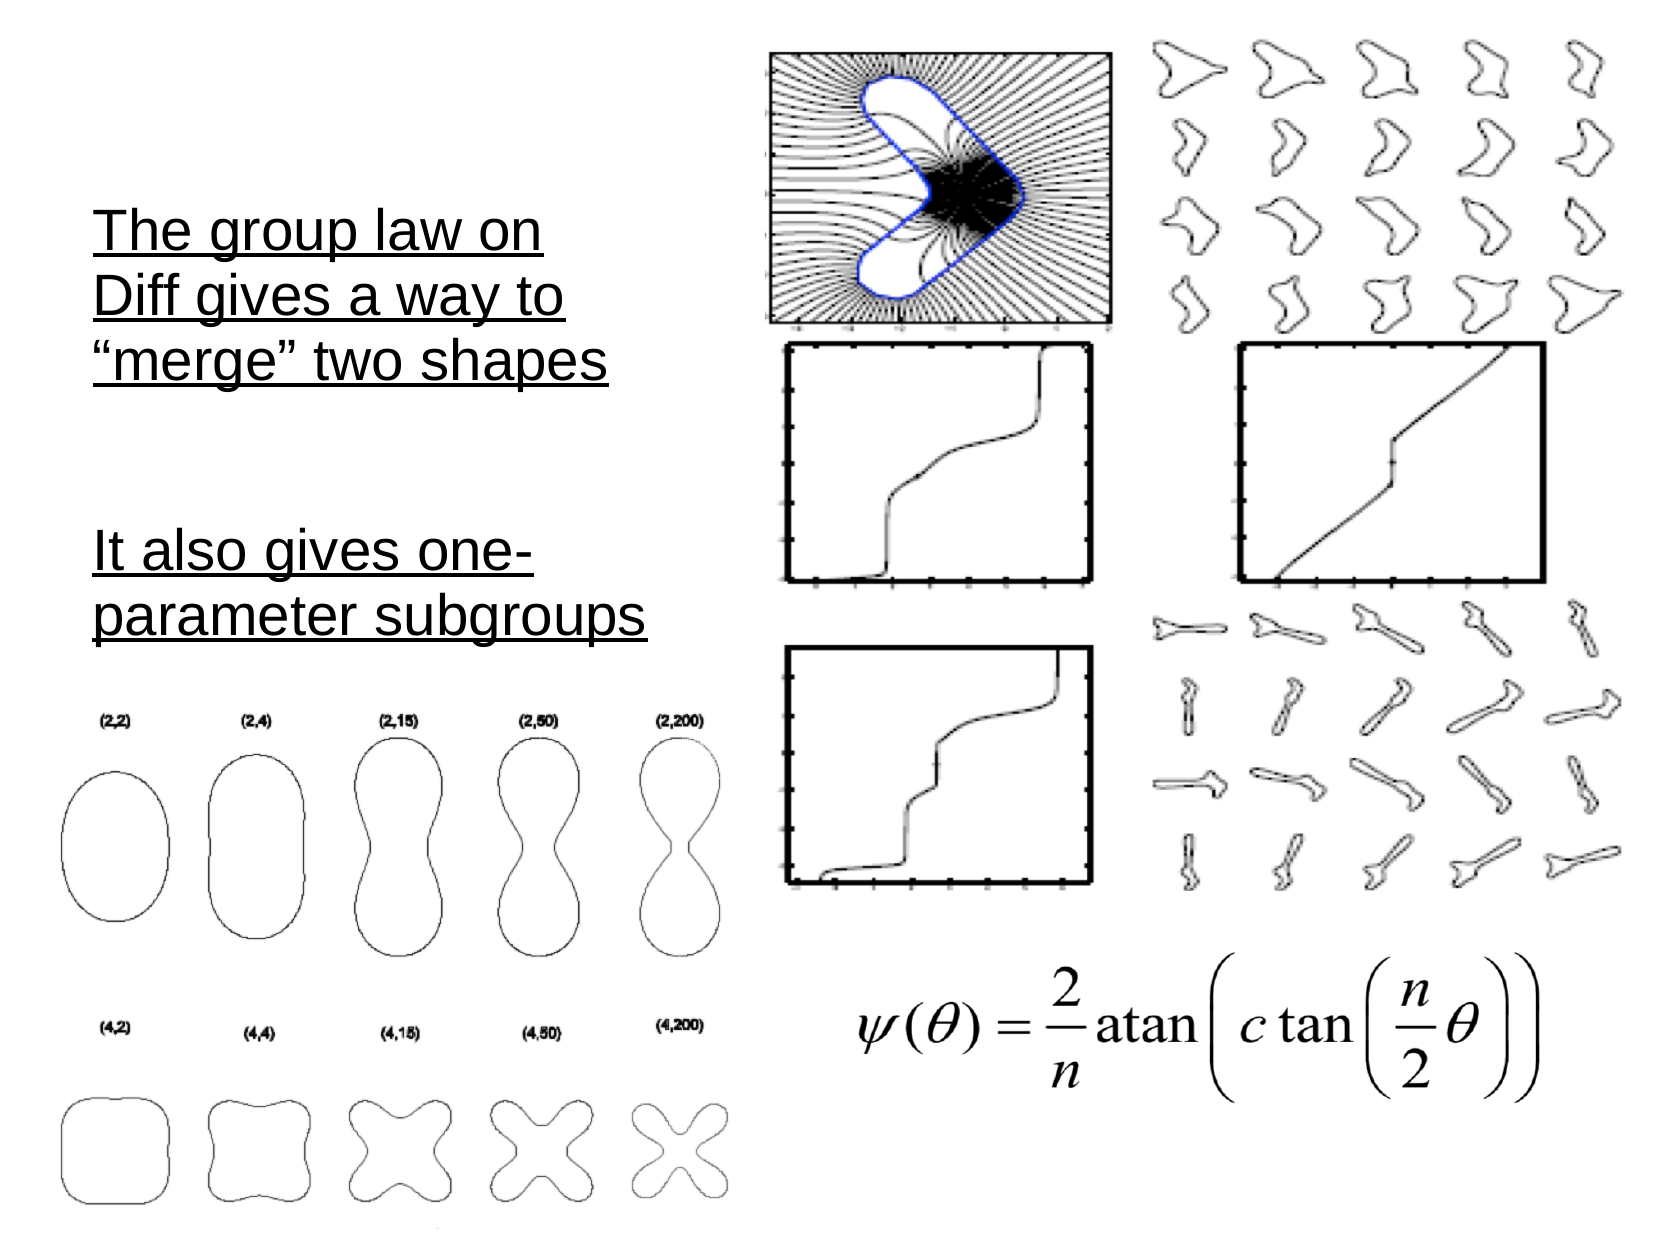

The group law on Diff gives a way to “merge” two shapes
It also gives one-parameter subgroups